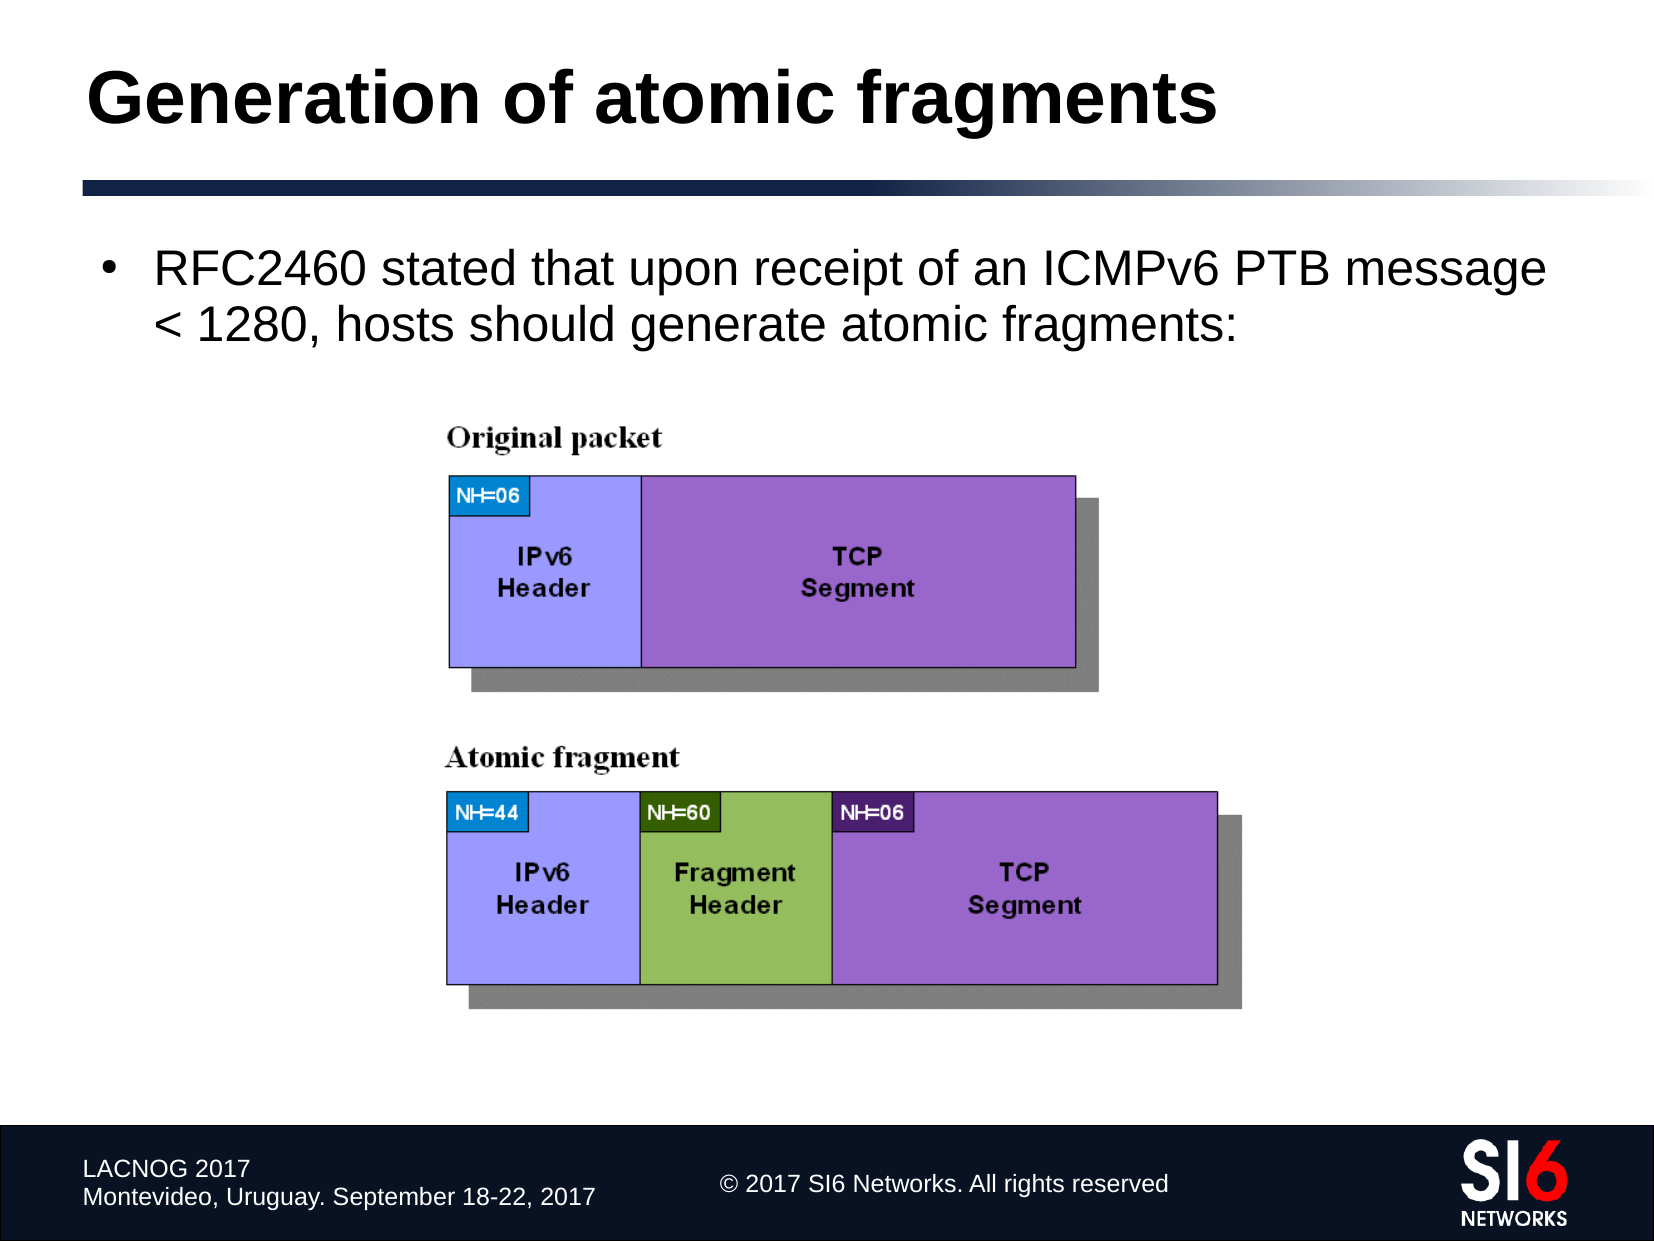

# Generation of atomic fragments
RFC2460 stated that upon receipt of an ICMPv6 PTB message < 1280, hosts should generate atomic fragments: